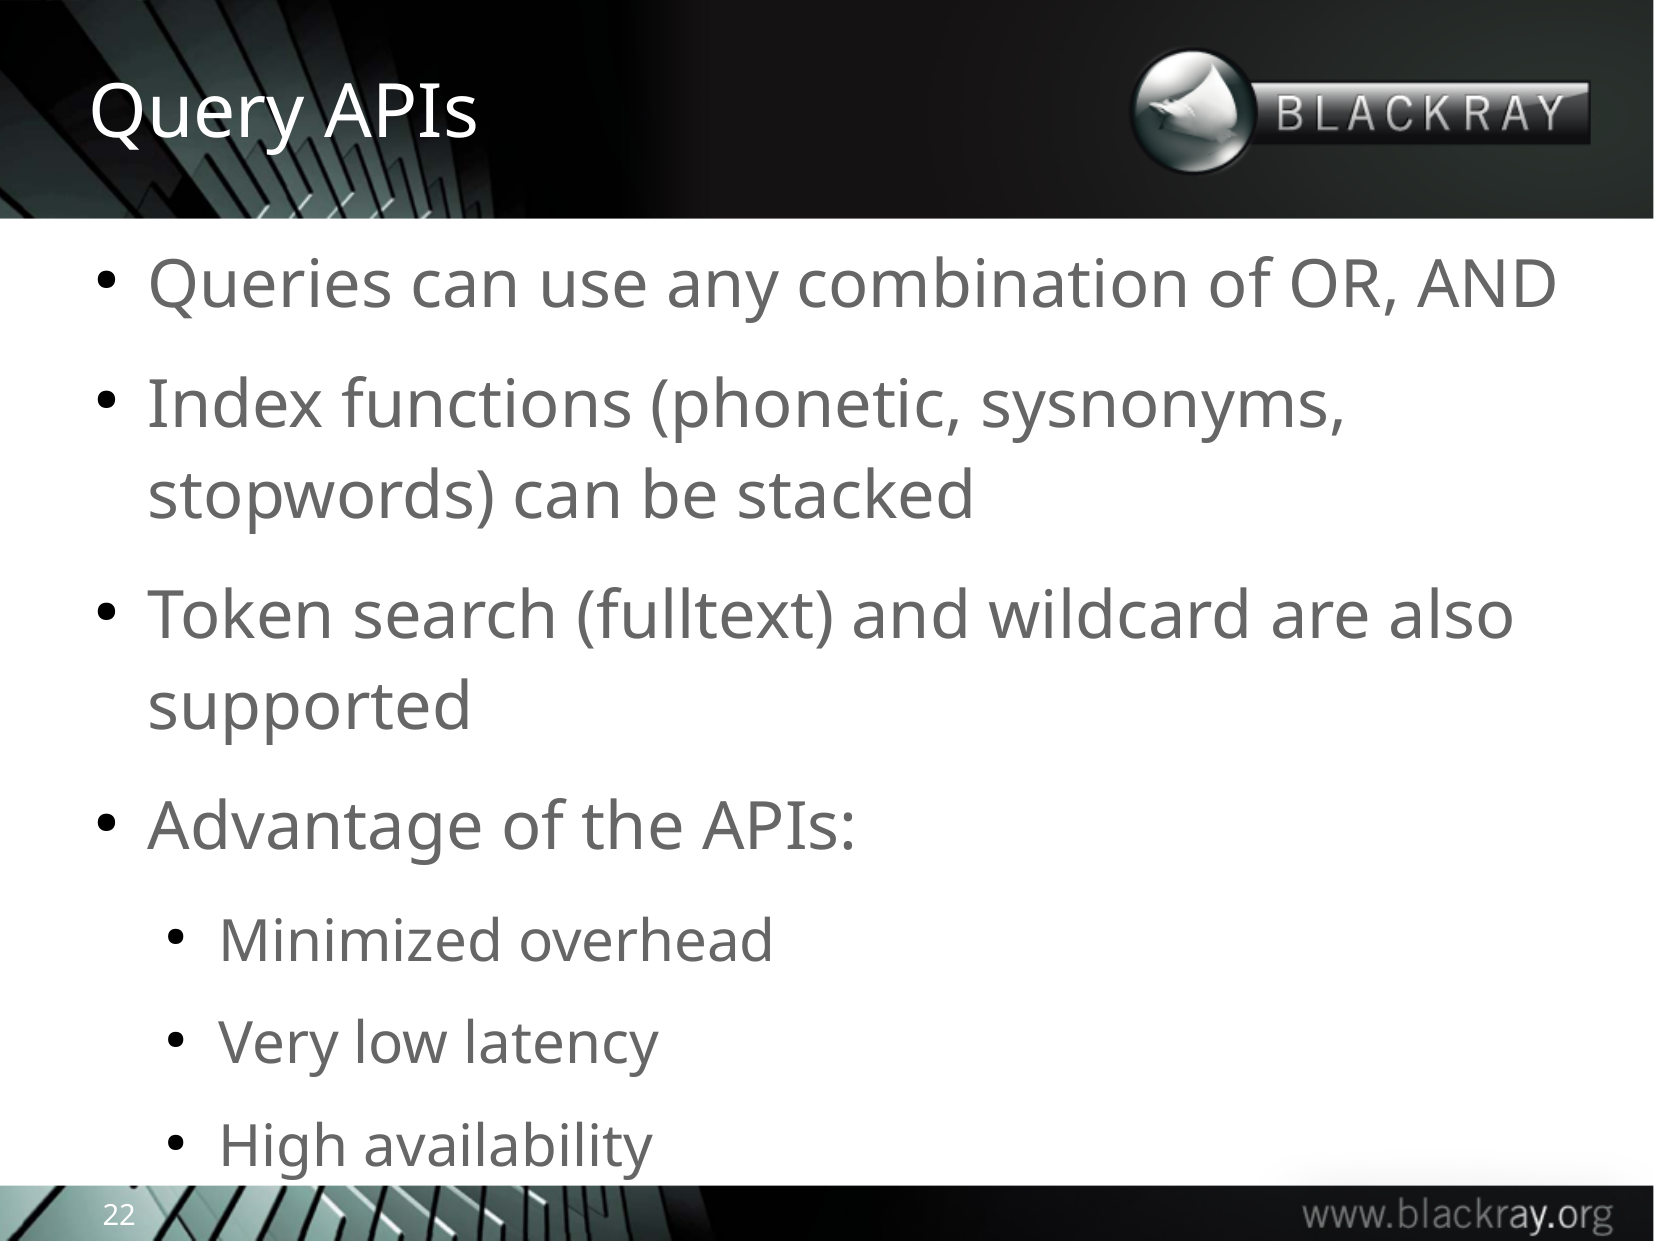

# Query APIs
Queries can use any combination of OR, AND
Index functions (phonetic, sysnonyms, stopwords) can be stacked
Token search (fulltext) and wildcard are also supported
Advantage of the APIs:
Minimized overhead
Very low latency
High availability